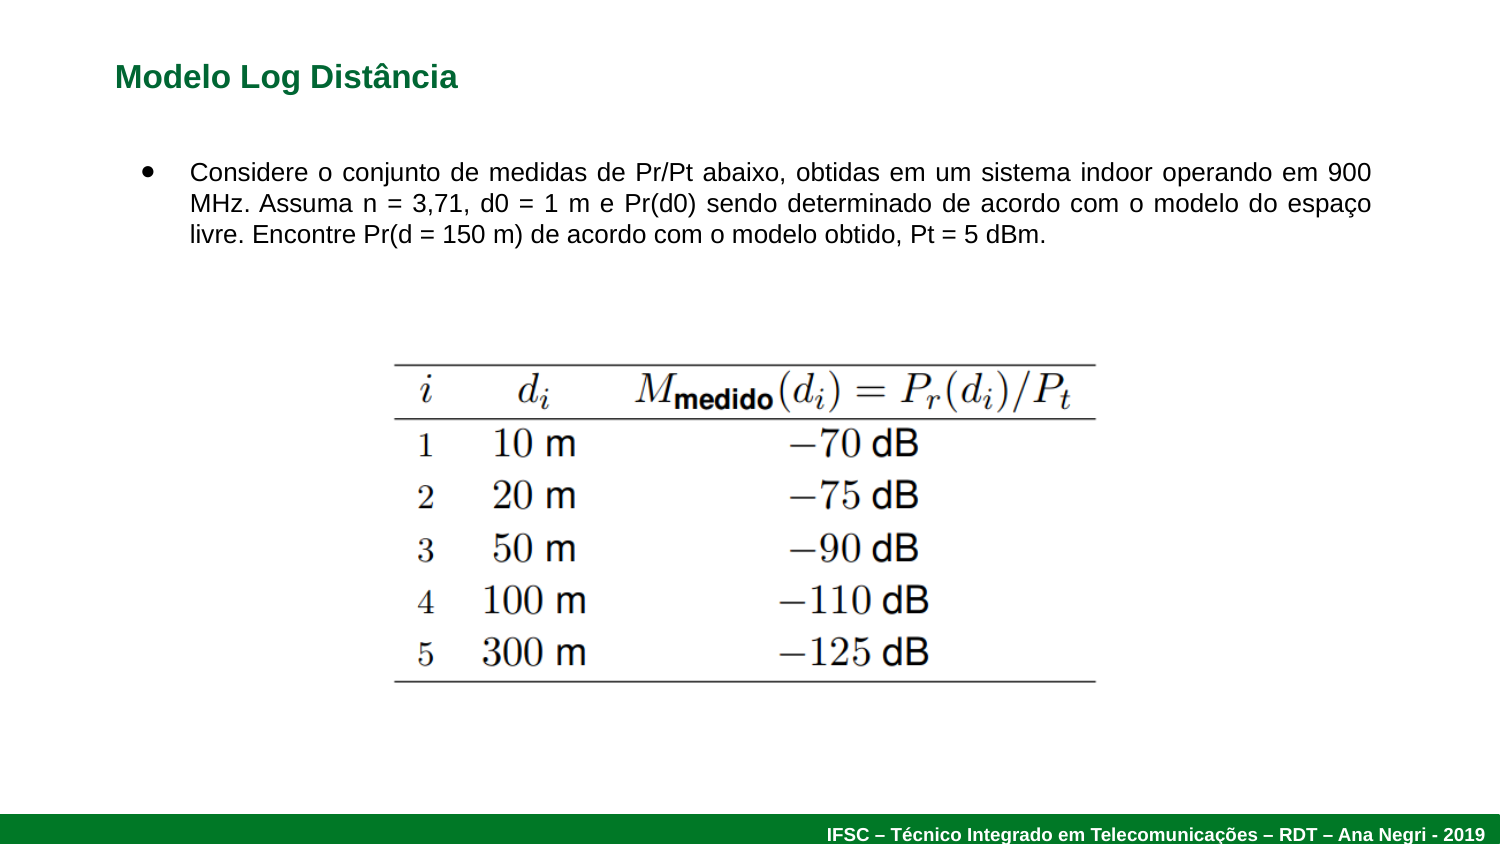

Modelo Log Distância
Considere o conjunto de medidas de Pr/Pt abaixo, obtidas em um sistema indoor operando em 900 MHz. Assuma n = 3,71, d0 = 1 m e Pr(d0) sendo determinado de acordo com o modelo do espaço livre. Encontre Pr(d = 150 m) de acordo com o modelo obtido, Pt = 5 dBm.
IFSC – Técnico Integrado em Telecomunicações – RDT – Ana Negri - 2019